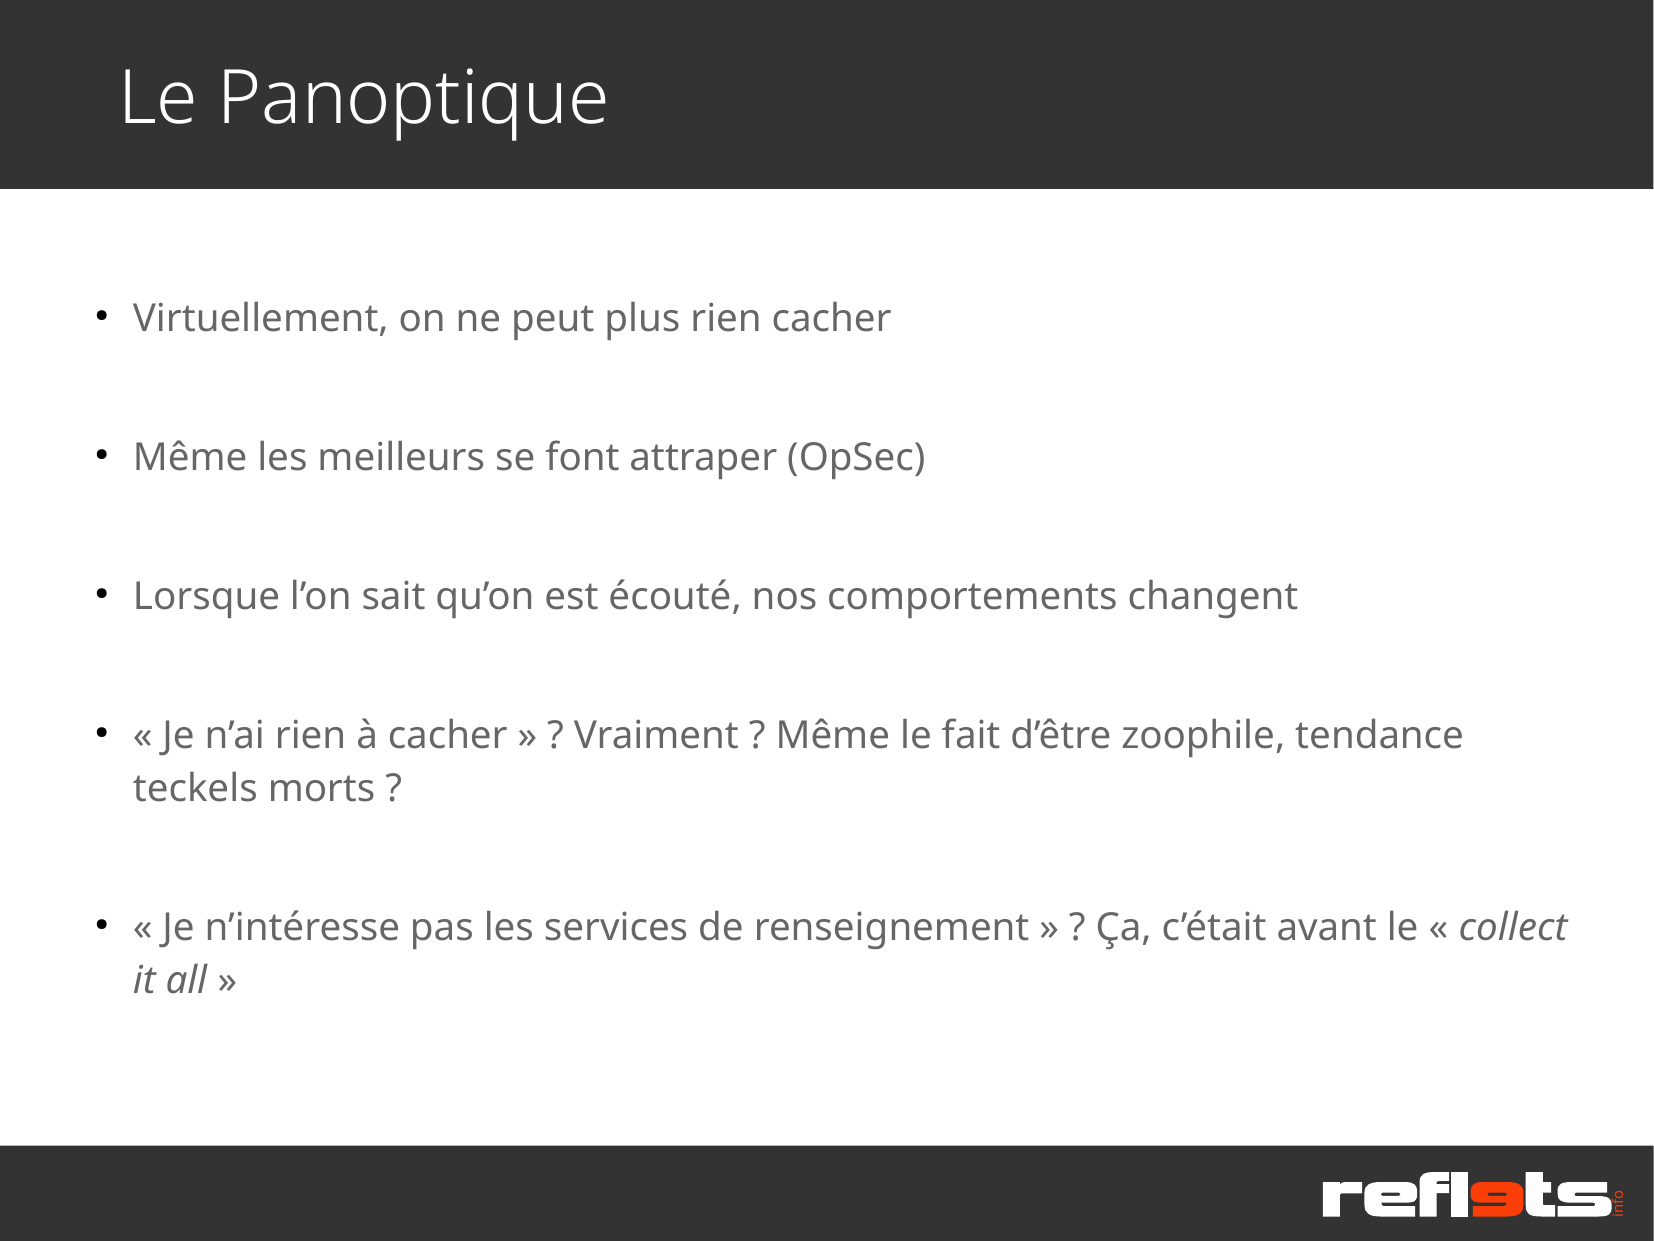

# Le Panoptique
Virtuellement, on ne peut plus rien cacher
Même les meilleurs se font attraper (OpSec)
Lorsque l’on sait qu’on est écouté, nos comportements changent
« Je n’ai rien à cacher » ? Vraiment ? Même le fait d’être zoophile, tendance teckels morts ?
« Je n’intéresse pas les services de renseignement » ? Ça, c’était avant le « collect it all »